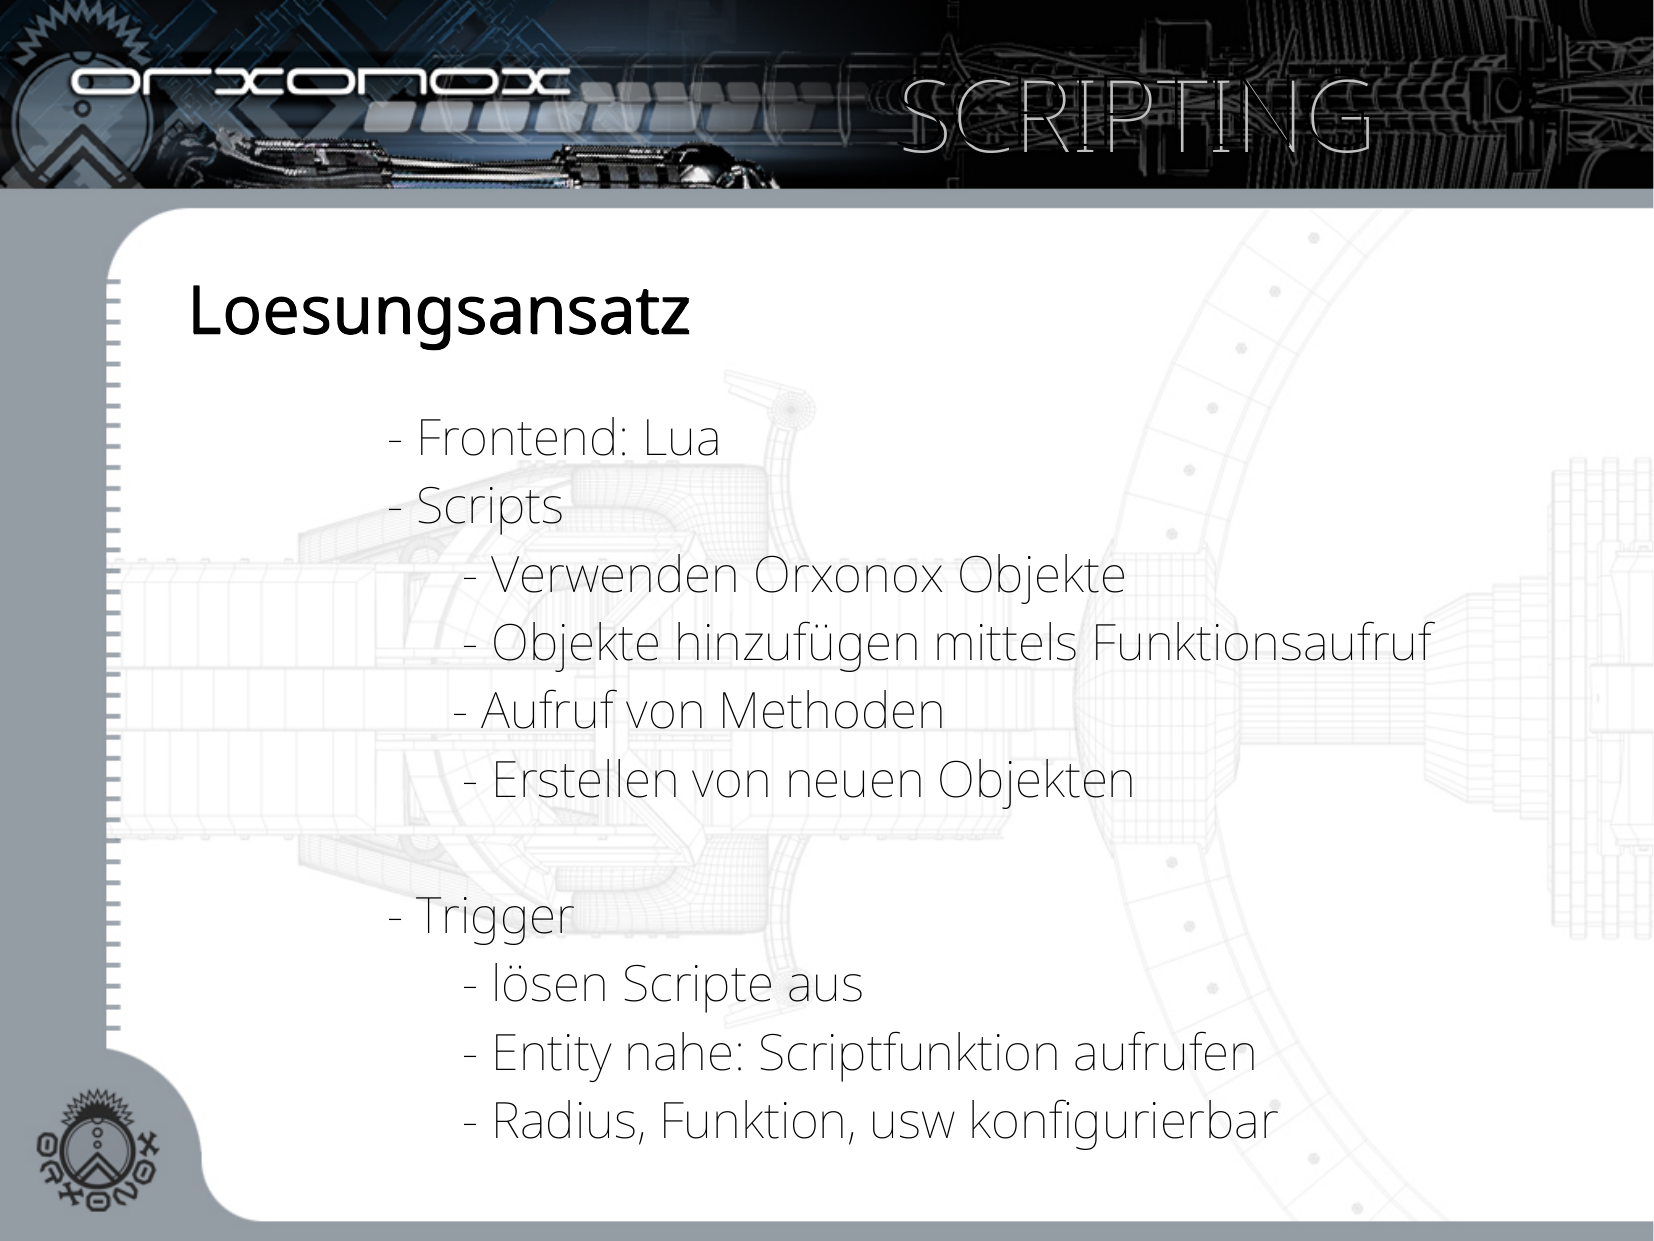

SCRIPTING
Loesungsansatz
- Frontend: Lua
- Scripts
	- Verwenden Orxonox Objekte
	- Objekte hinzufügen mittels Funktionsaufruf
 - Aufruf von Methoden
	- Erstellen von neuen Objekten
- Trigger
 	- lösen Scripte aus
	- Entity nahe: Scriptfunktion aufrufen
	- Radius, Funktion, usw konfigurierbar